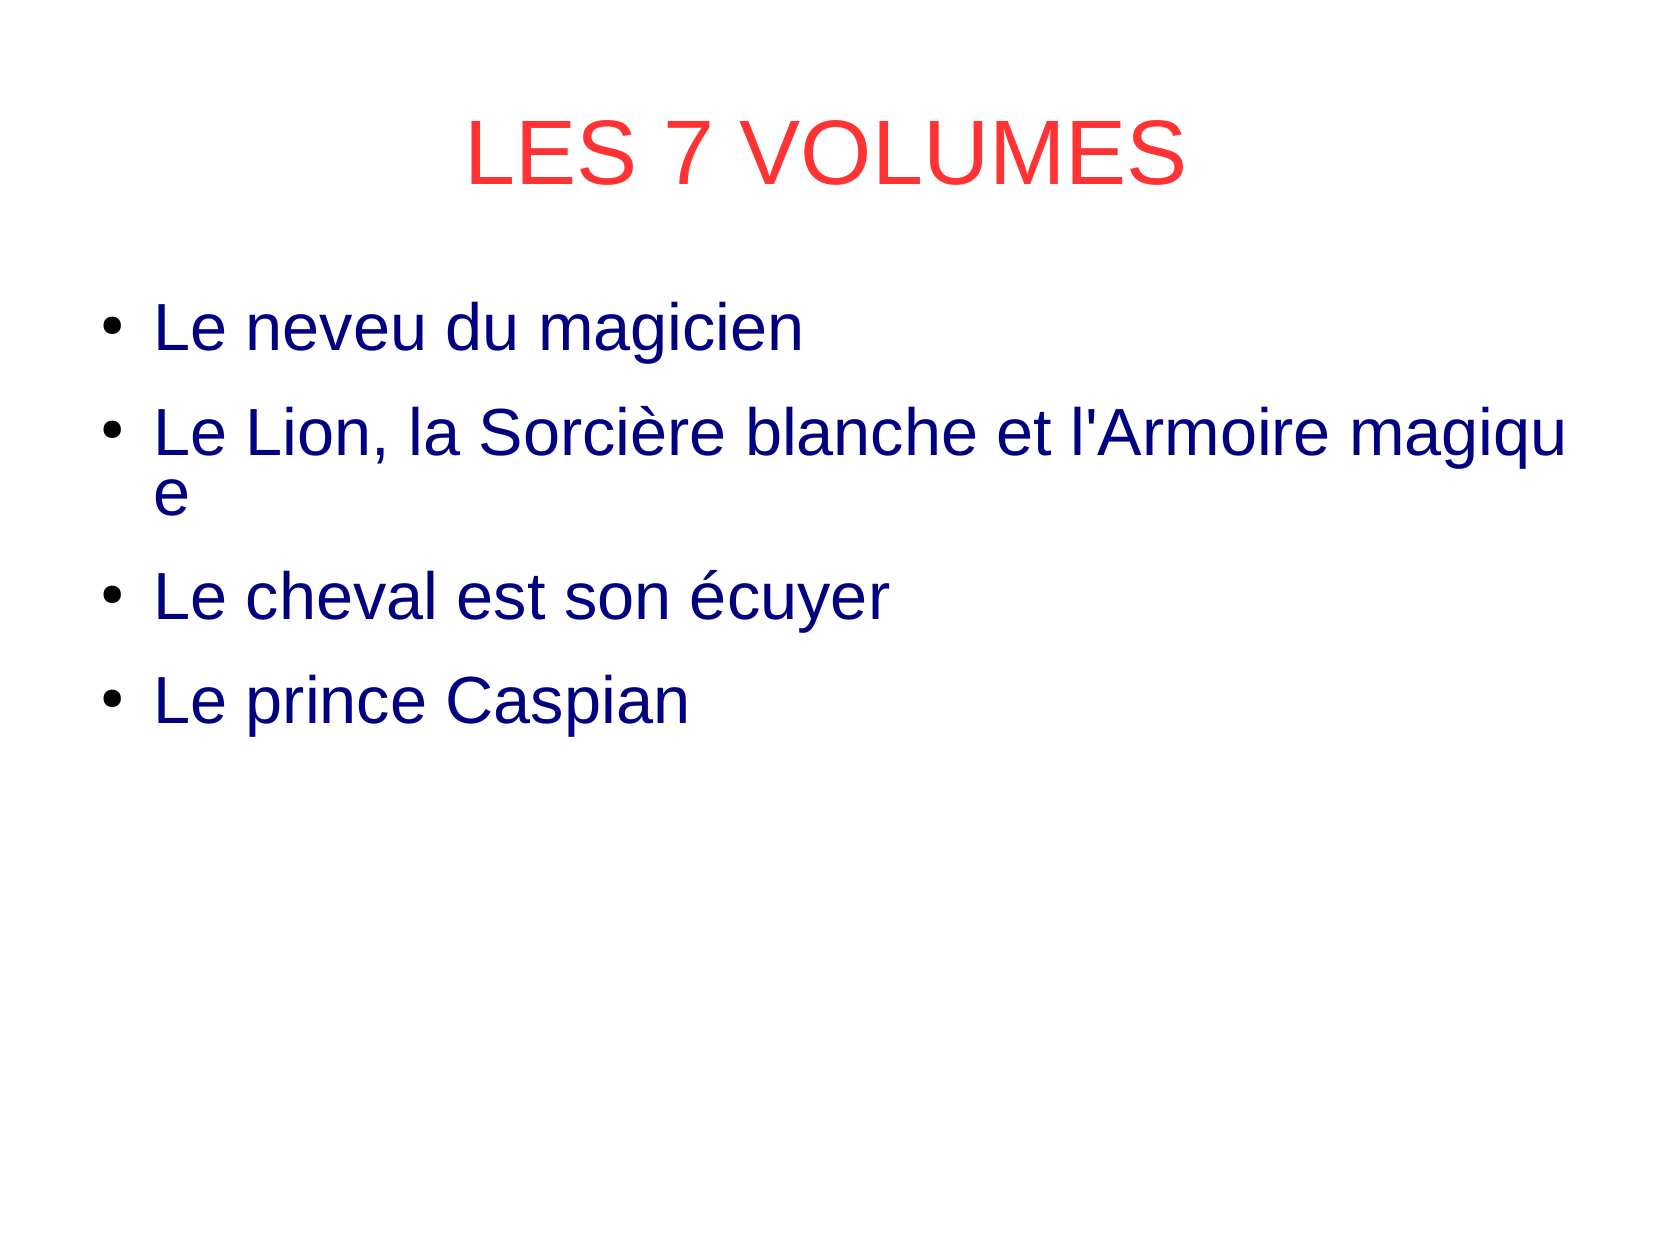

# LES 7 VOLUMES
Le neveu du magicien
Le Lion, la Sorcière blanche et l'Armoire magique
Le cheval est son écuyer
Le prince Caspian